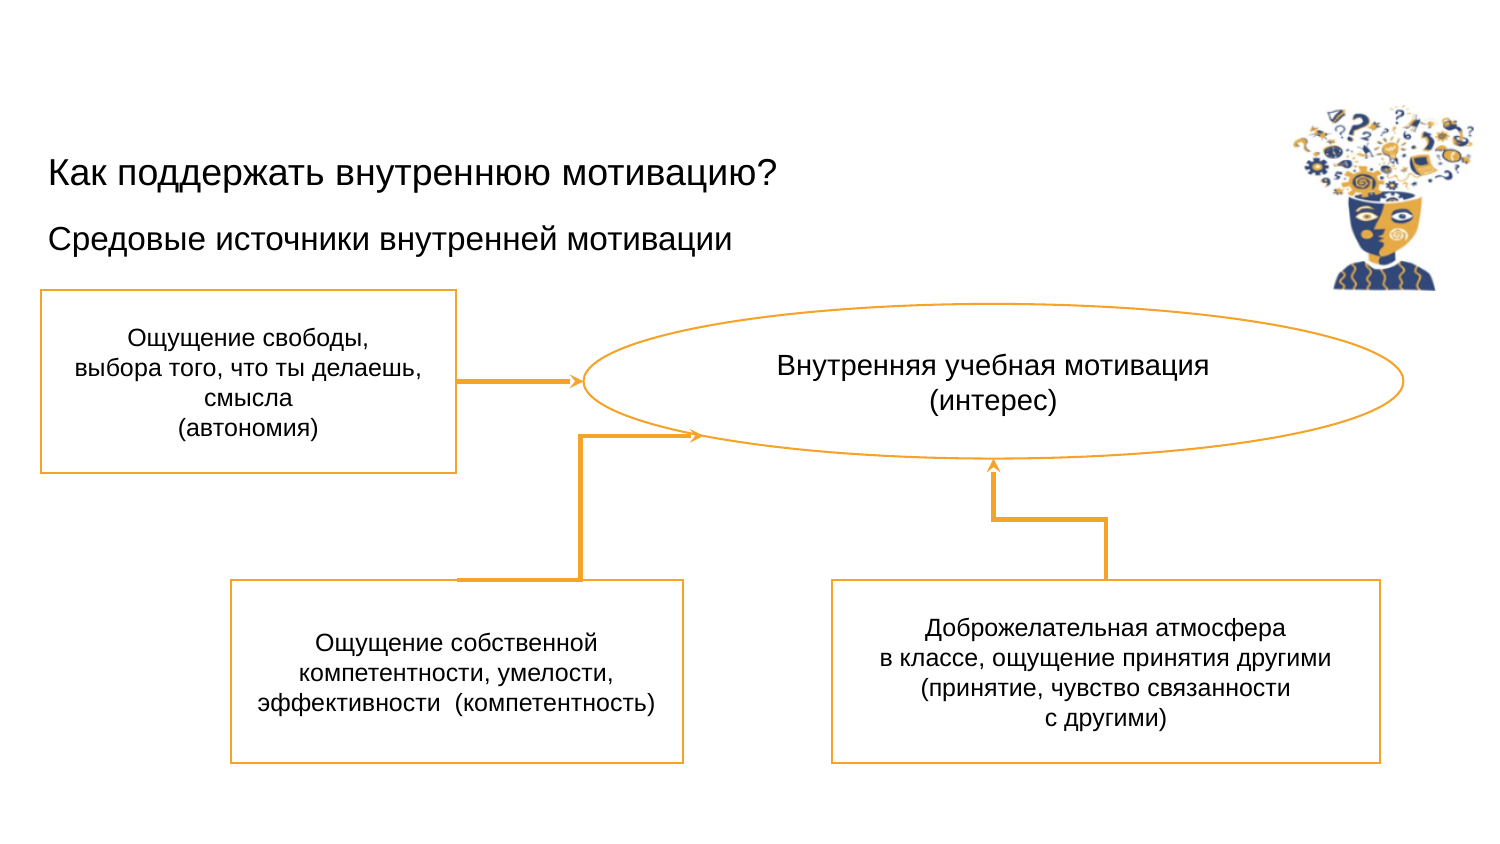

Как поддержать внутреннюю мотивацию?
Средовые источники внутренней мотивации
Ощущение свободы,
выбора того, что ты делаешь, смысла
(автономия)
Внутренняя учебная мотивация (интерес)
Ощущение собственной компетентности, умелости, эффективности (компетентность)
Доброжелательная атмосфера
в классе, ощущение принятия другими (принятие, чувство связанности
с другими)